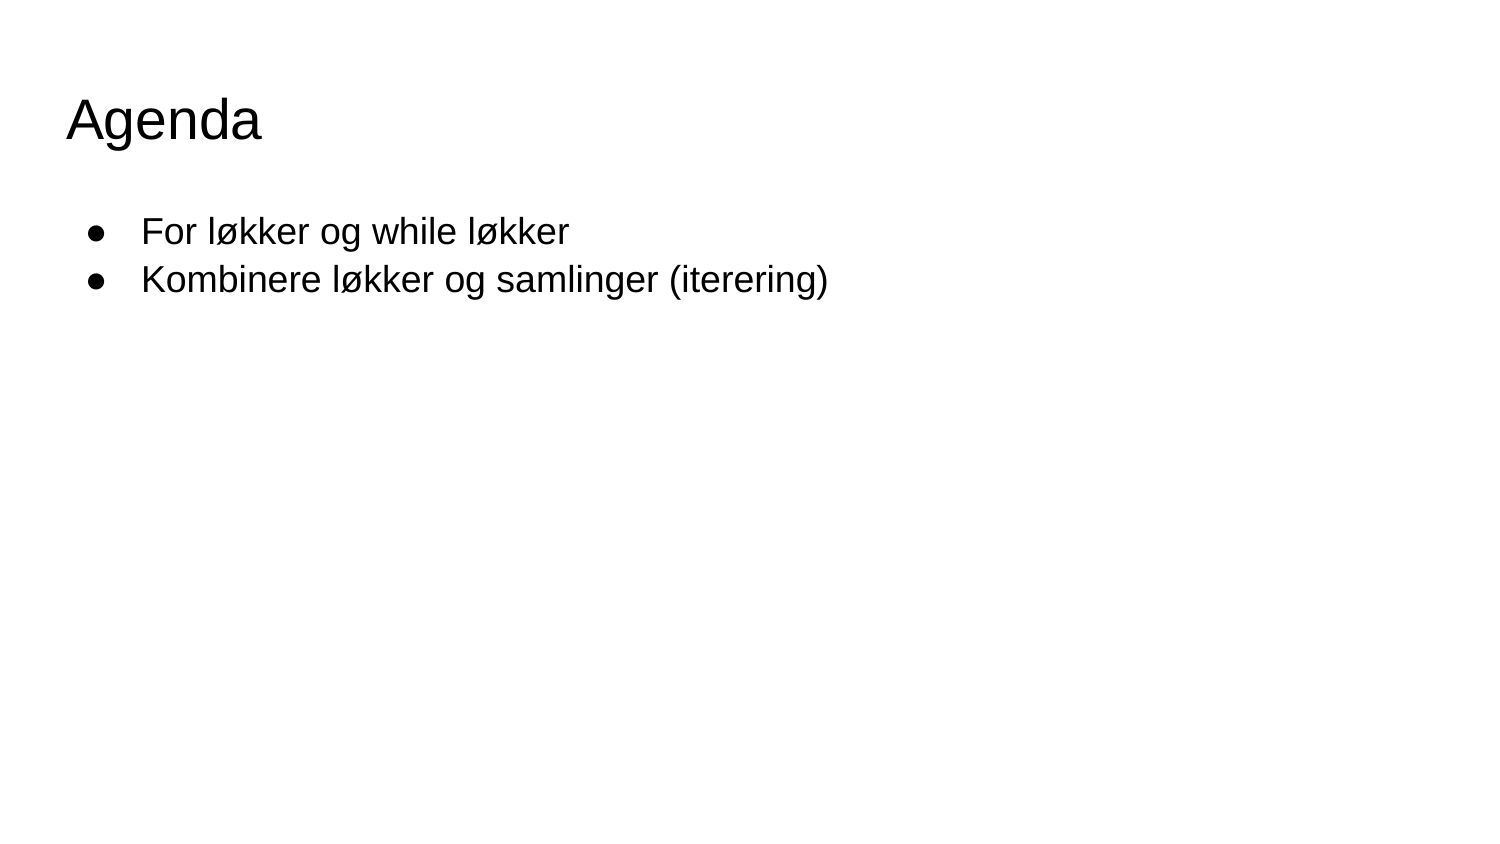

# Agenda
For løkker og while løkker
Kombinere løkker og samlinger (iterering)